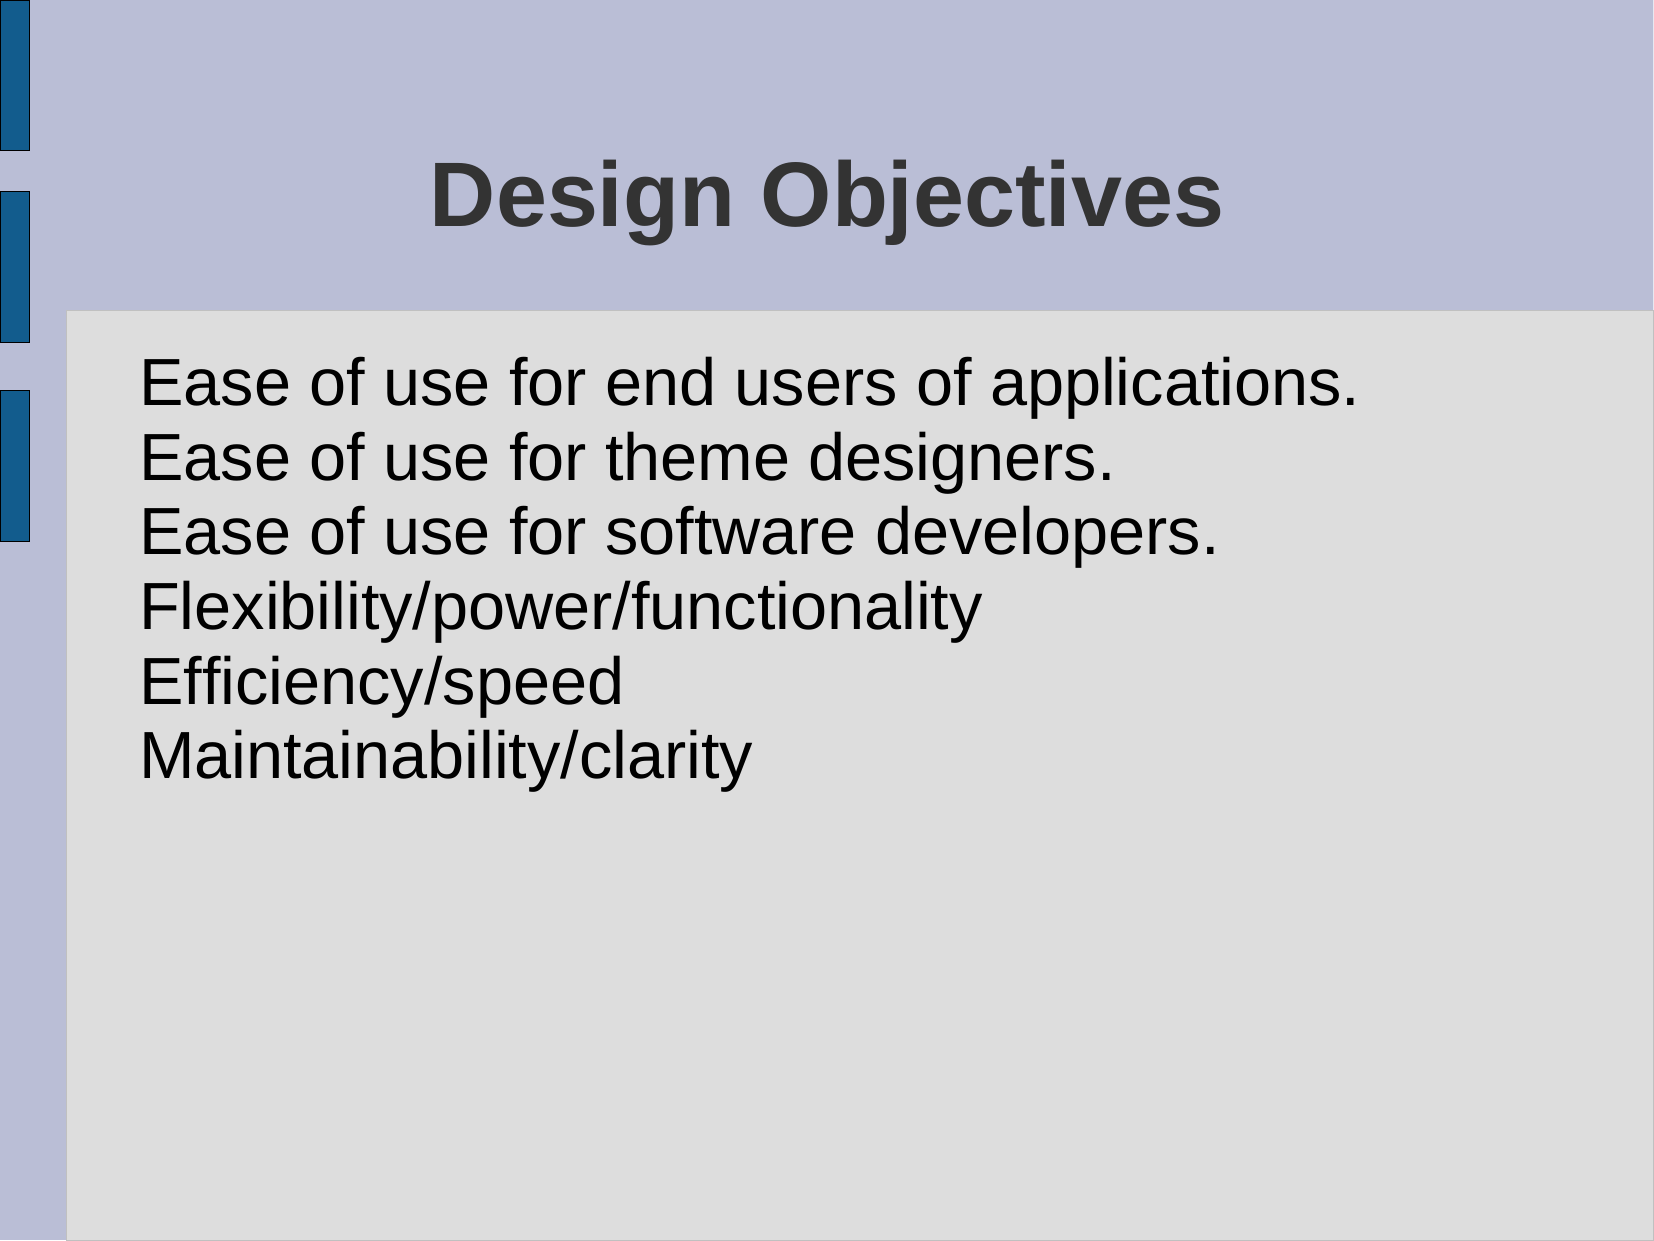

# Design Objectives
Ease of use for end users of applications.
Ease of use for theme designers.
Ease of use for software developers.
Flexibility/power/functionality
Efficiency/speed
Maintainability/clarity